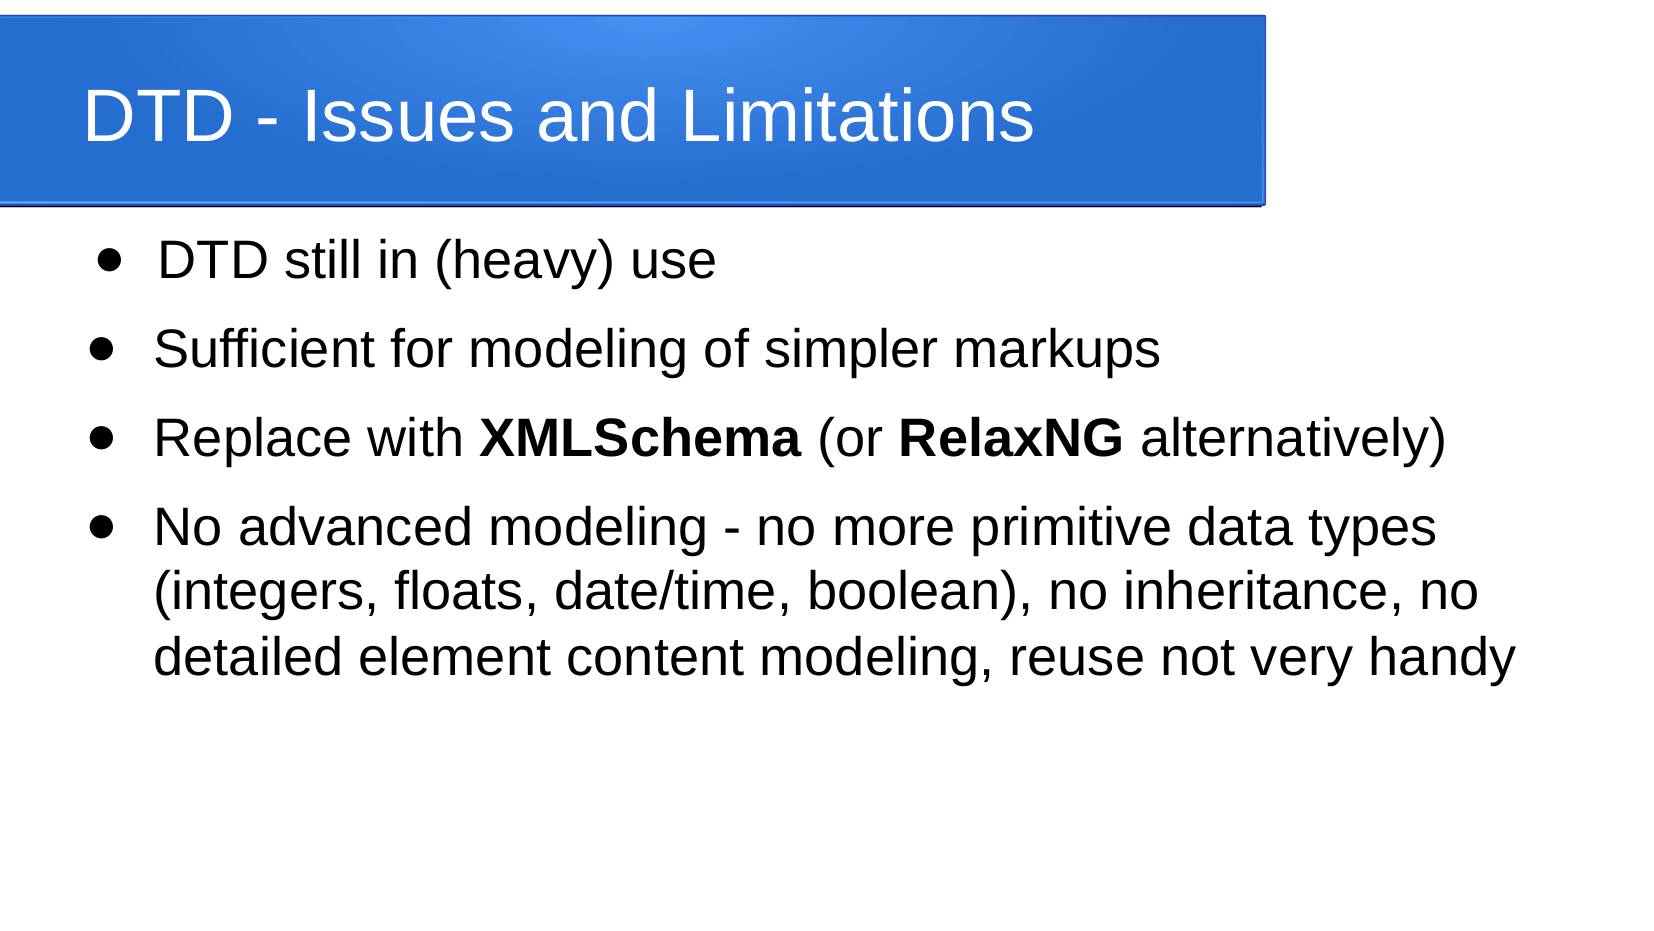

DTD - Issues and Limitations
DTD still in (heavy) use
Sufficient for modeling of simpler markups
Replace with XMLSchema (or RelaxNG alternatively)
No advanced modeling - no more primitive data types (integers, floats, date/time, boolean), no inheritance, no detailed element content modeling, reuse not very handy